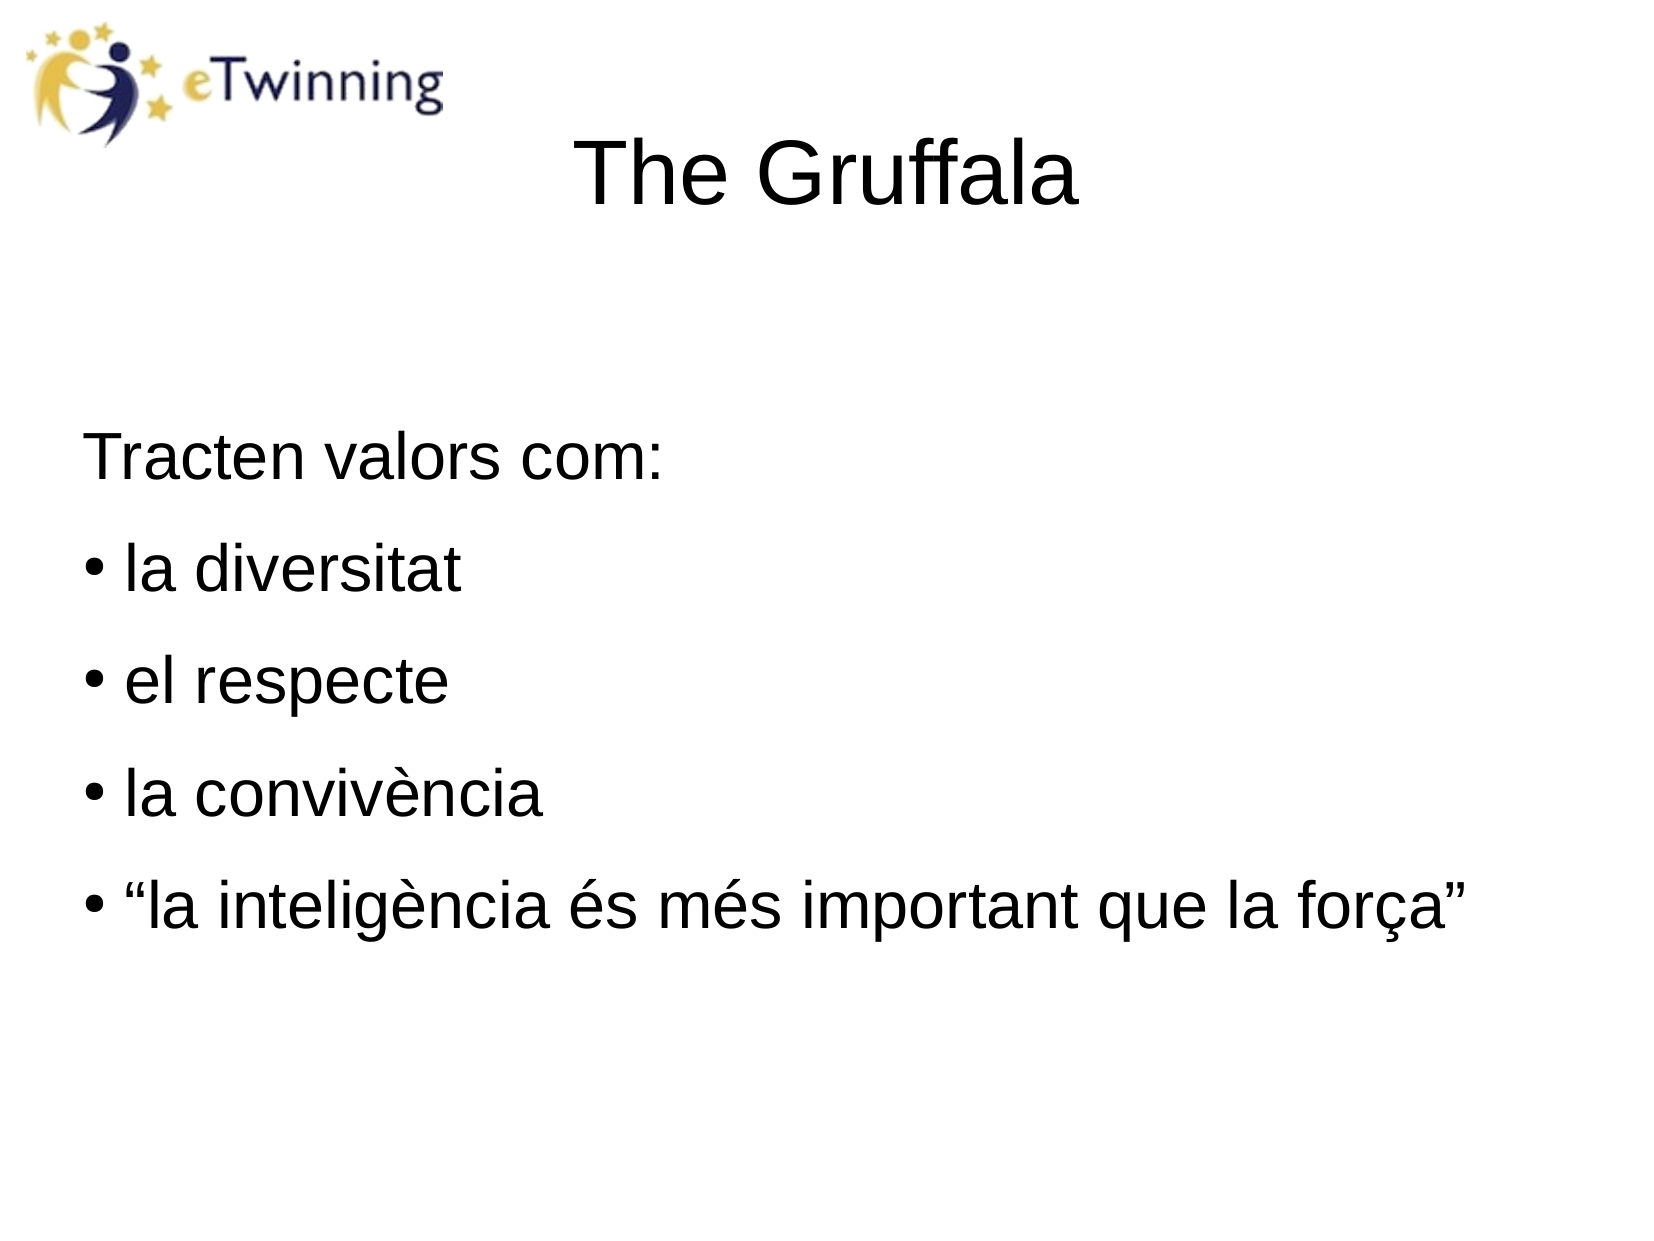

# The Gruffala
Tracten valors com:
 la diversitat
 el respecte
 la convivència
 “la inteligència és més important que la força”